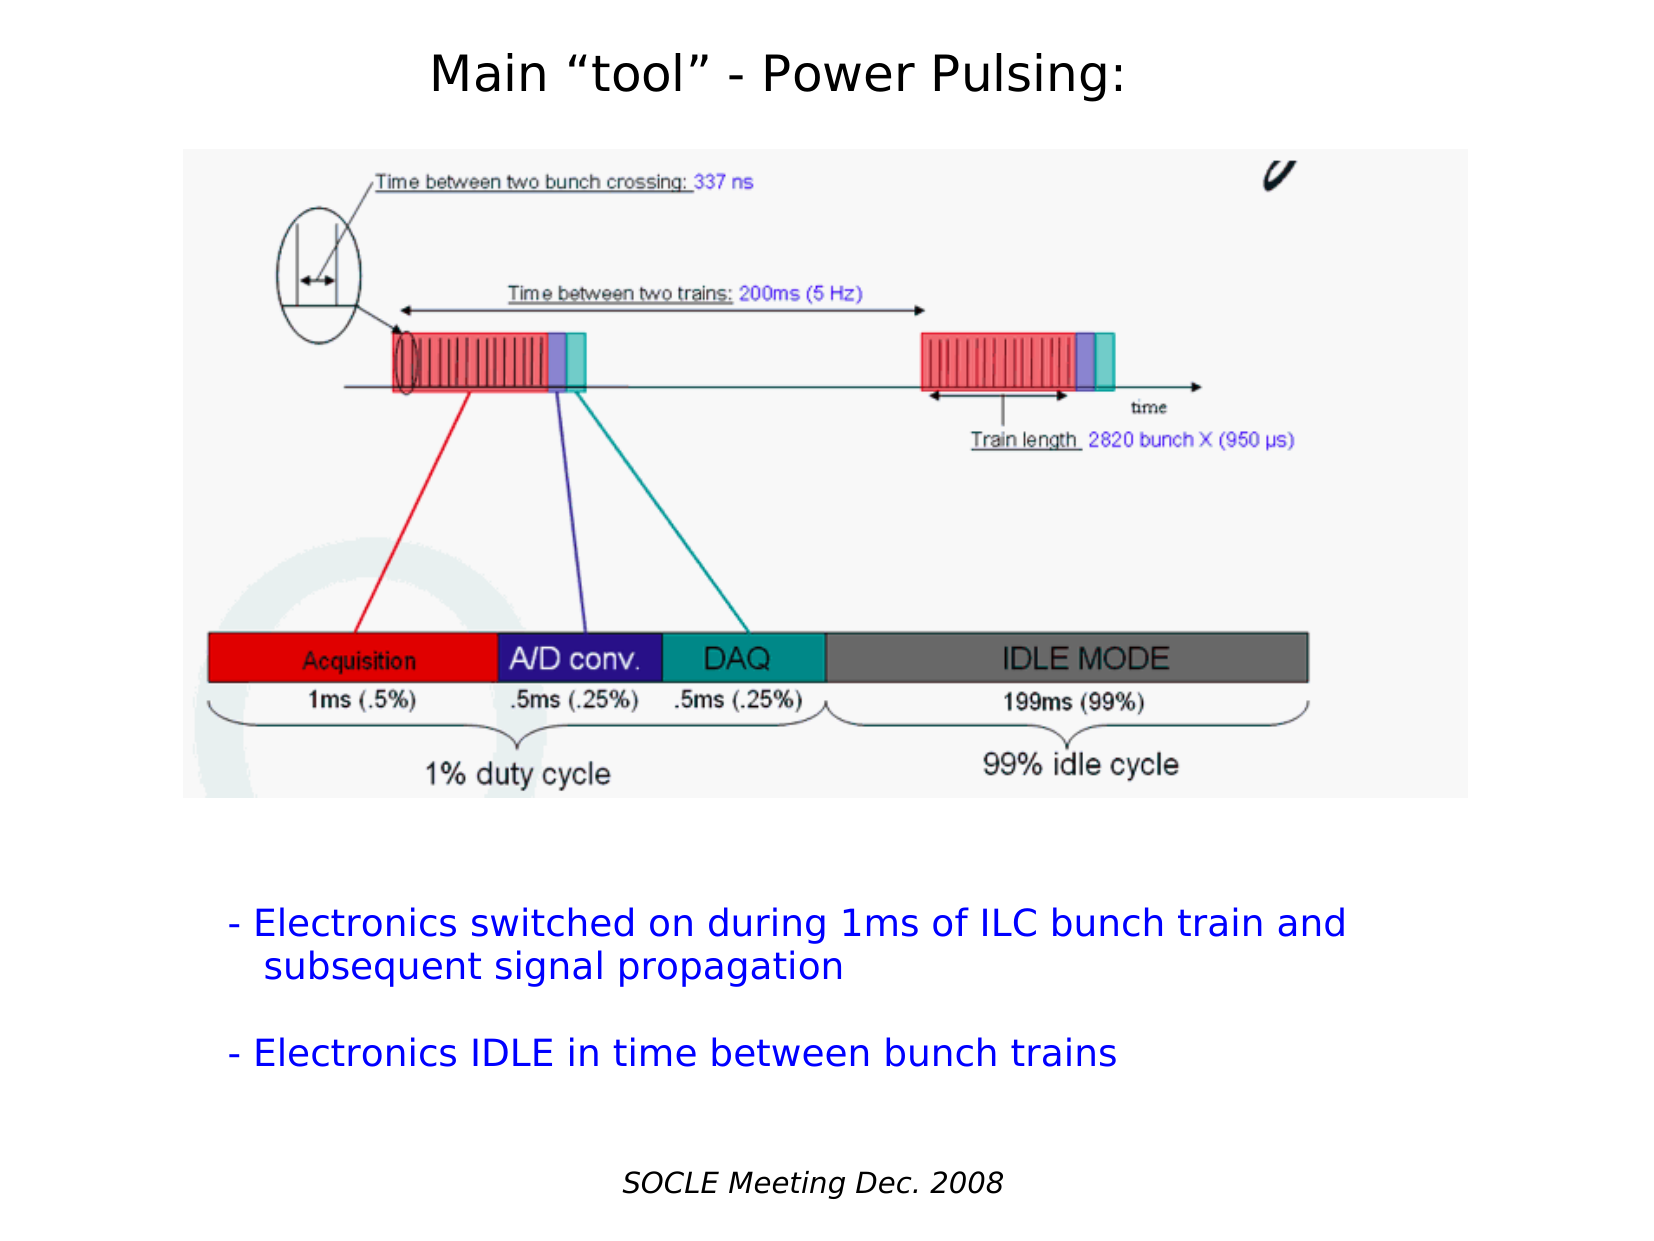

Main “tool” - Power Pulsing:
- Electronics switched on during 1ms of ILC bunch train and
 subsequent signal propagation
- Electronics IDLE in time between bunch trains